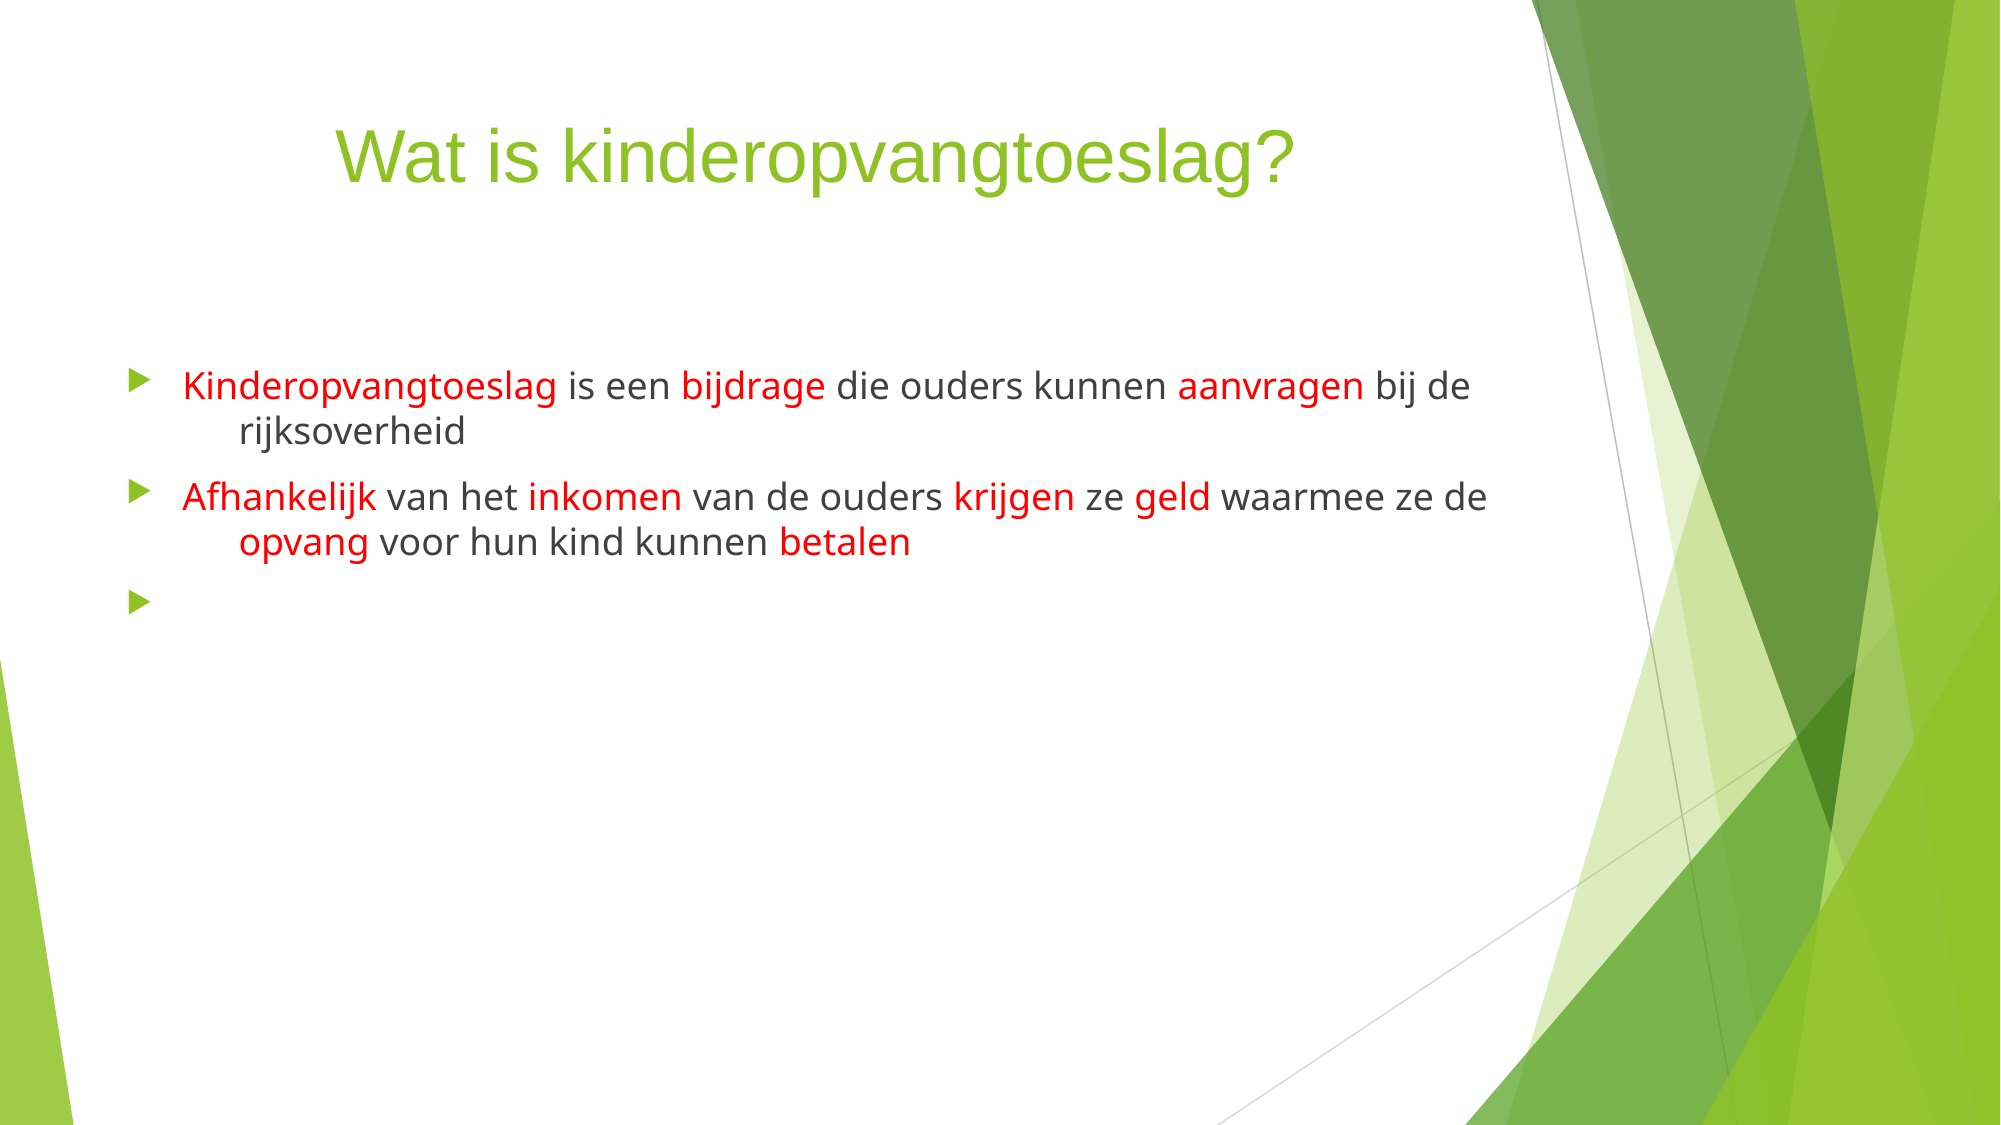

# Wat is kinderopvangtoeslag?
Kinderopvangtoeslag is een bijdrage die ouders kunnen aanvragen bij de rijksoverheid
Afhankelijk van het inkomen van de ouders krijgen ze geld waarmee ze de opvang voor hun kind kunnen betalen